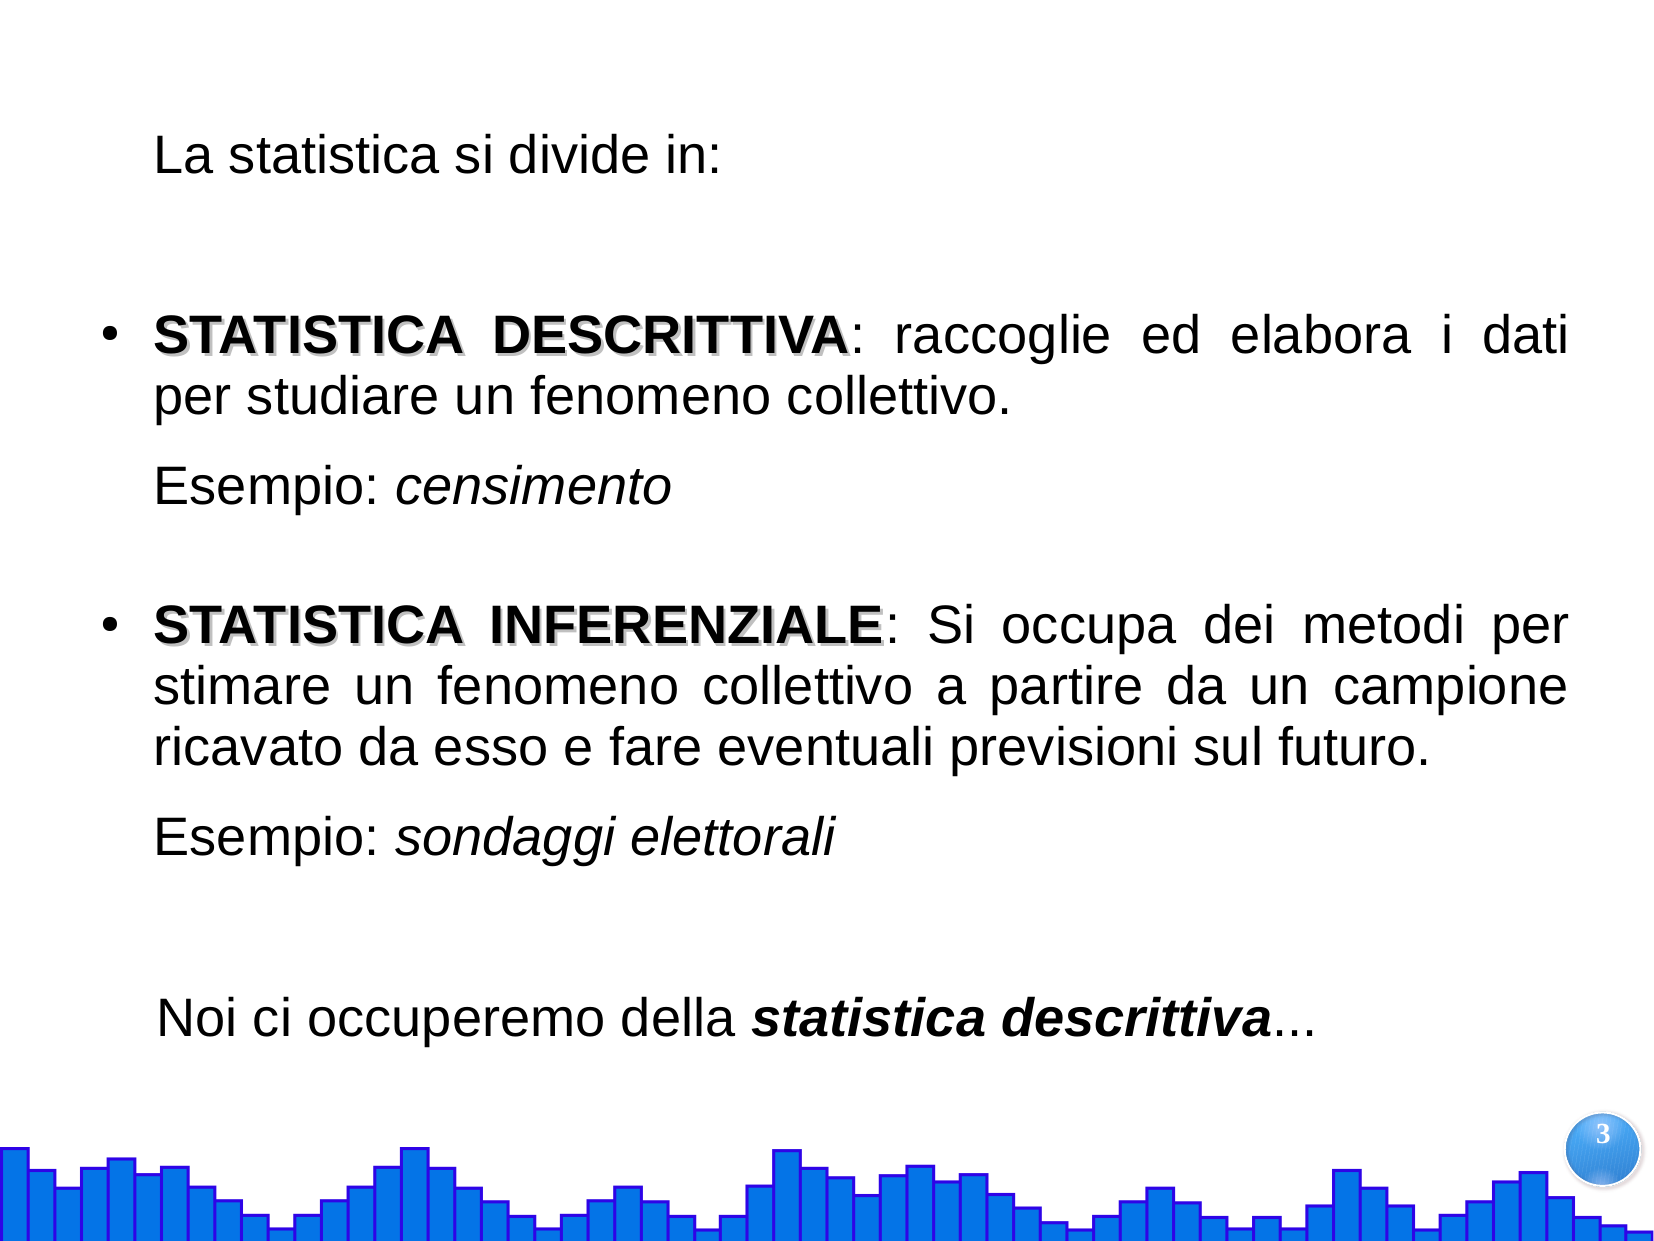

# La statistica si divide in:
STATISTICA DESCRITTIVA: raccoglie ed elabora i dati per studiare un fenomeno collettivo.
Esempio: censimento
STATISTICA INFERENZIALE: Si occupa dei metodi per stimare un fenomeno collettivo a partire da un campione ricavato da esso e fare eventuali previsioni sul futuro.
Esempio: sondaggi elettorali
Noi ci occuperemo della statistica descrittiva...
3